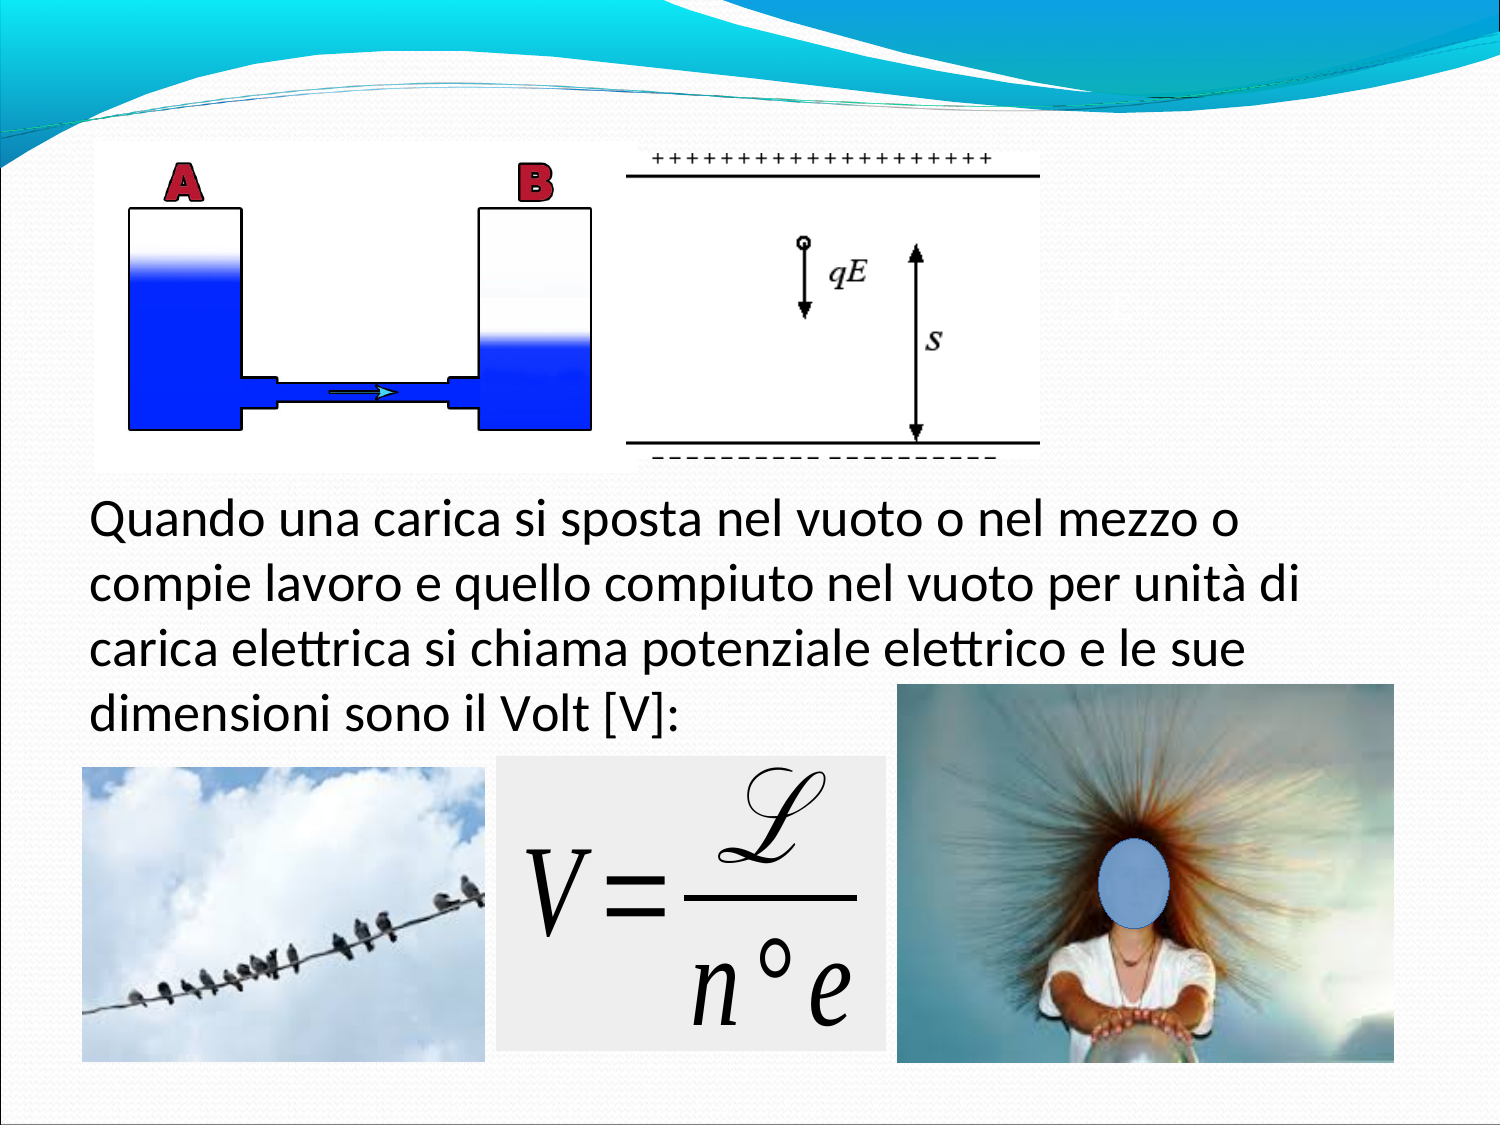

E
Quando una carica si sposta nel vuoto o nel mezzo o compie lavoro e quello compiuto nel vuoto per unità di carica elettrica si chiama potenziale elettrico e le sue dimensioni sono il Volt [V]: